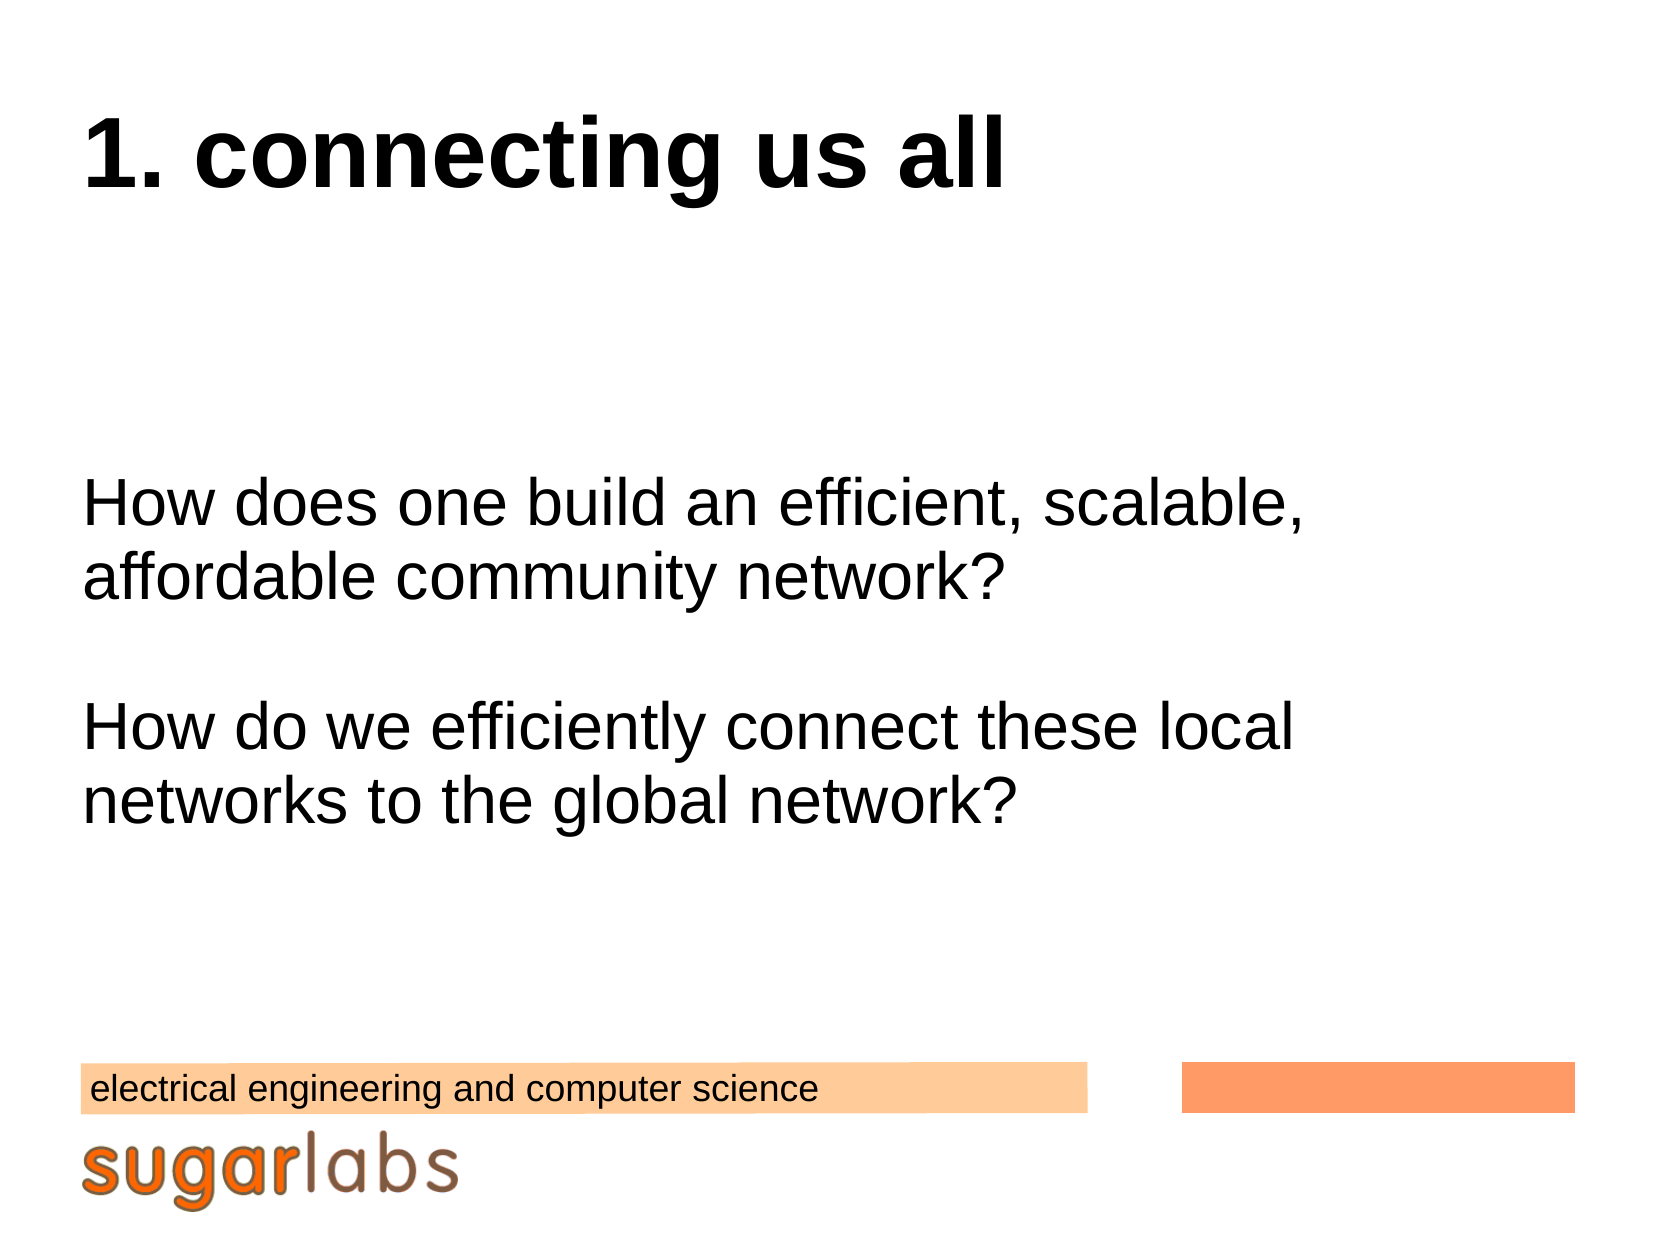

# 1. connecting us all
How does one build an efficient, scalable, affordable community network?
How do we efficiently connect these local networks to the global network?
electrical engineering and computer science